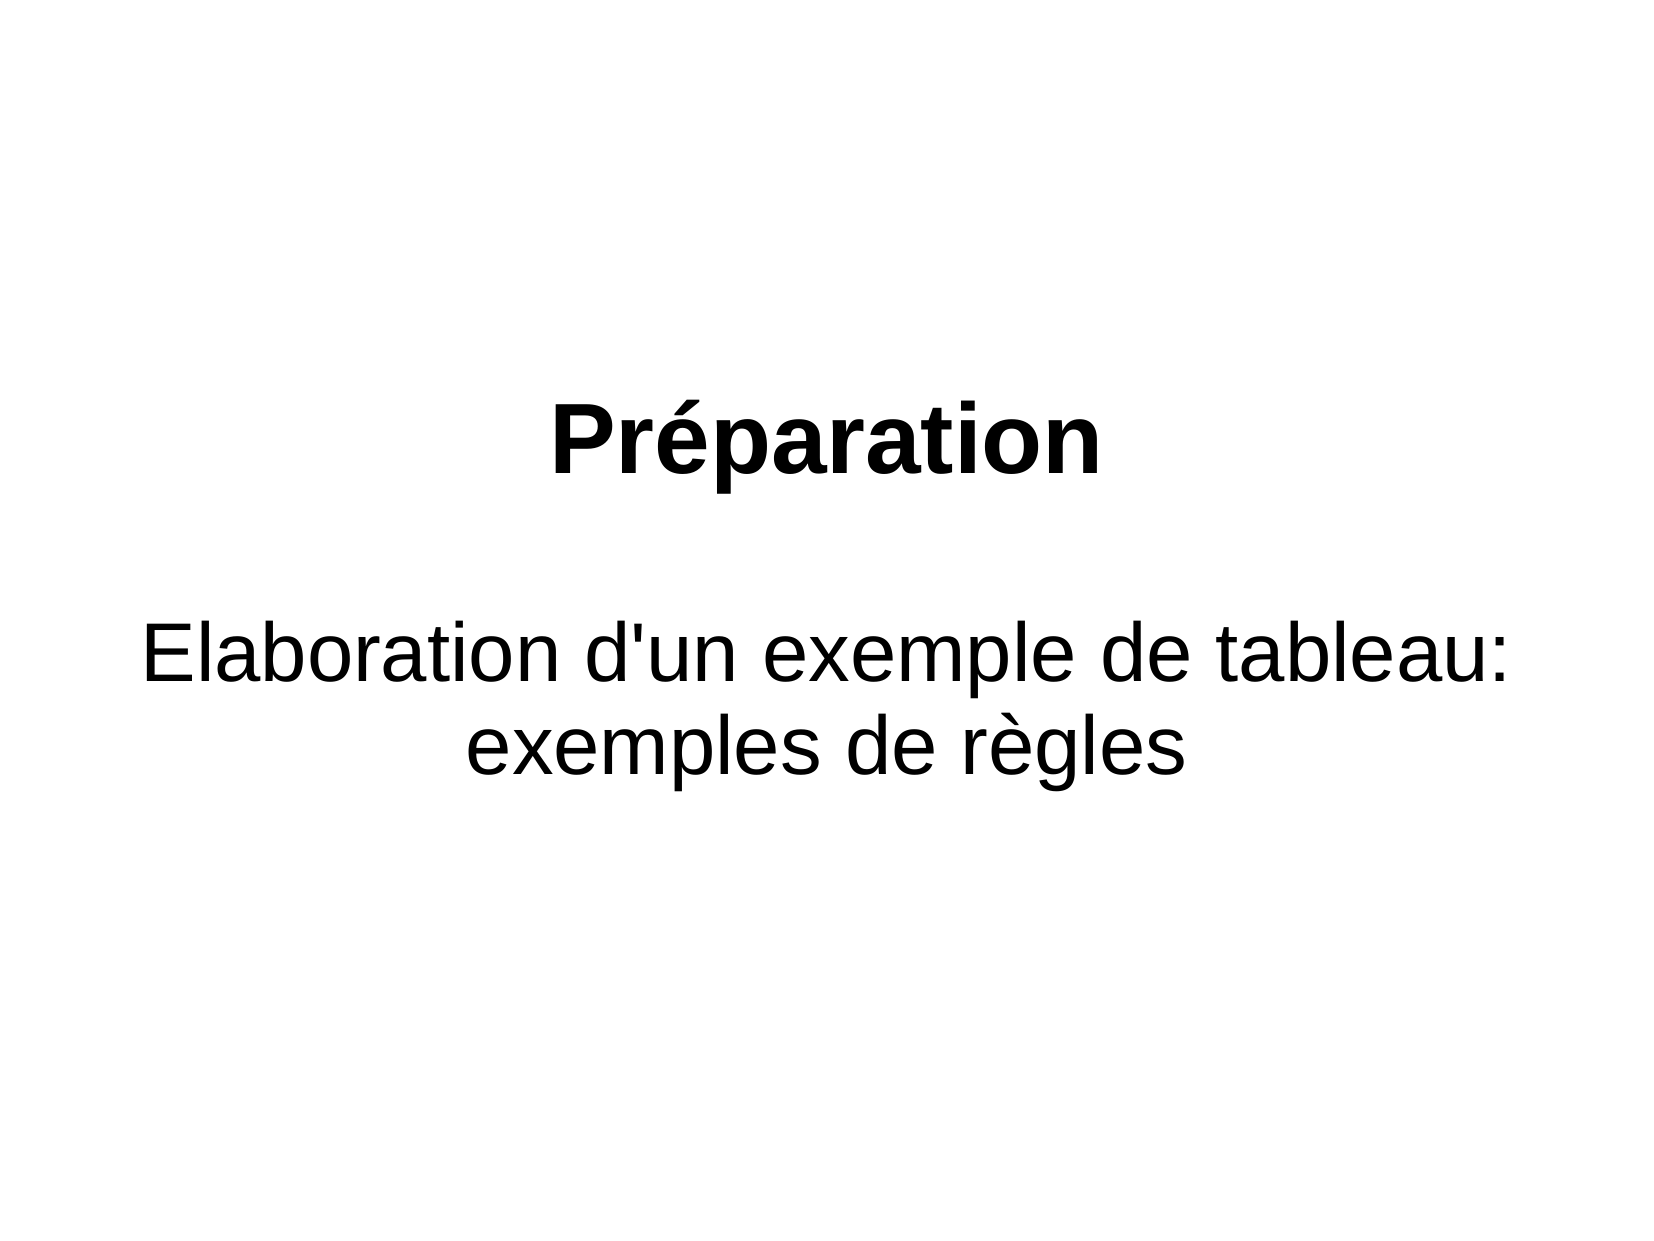

#
Préparation
Elaboration d'un exemple de tableau: exemples de règles